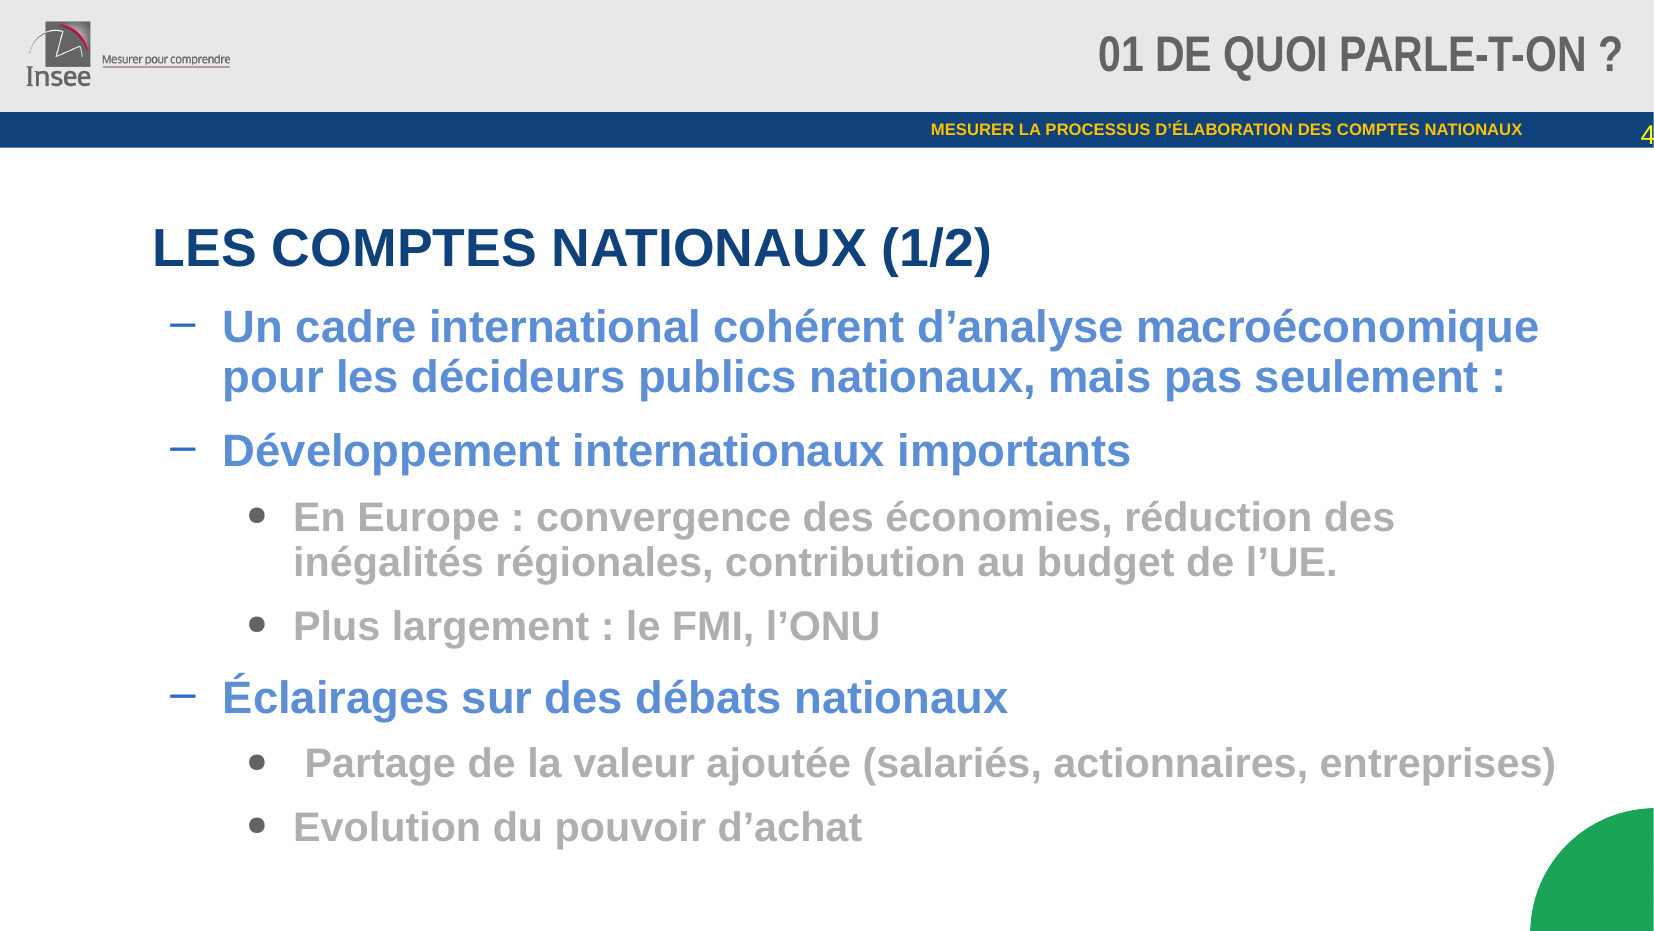

# 01 De quoi parle-t-on ?
Indiquez le nom de votre partie dans Insertion / En tête et pied de page
Les comptes nationaux (1/2)
Un cadre international cohérent d’analyse macroéconomique pour les décideurs publics nationaux, mais pas seulement :
Développement internationaux importants
En Europe : convergence des économies, réduction des inégalités régionales, contribution au budget de l’UE.
Plus largement : le FMI, l’ONU
Éclairages sur des débats nationaux
 Partage de la valeur ajoutée (salariés, actionnaires, entreprises)
Evolution du pouvoir d’achat